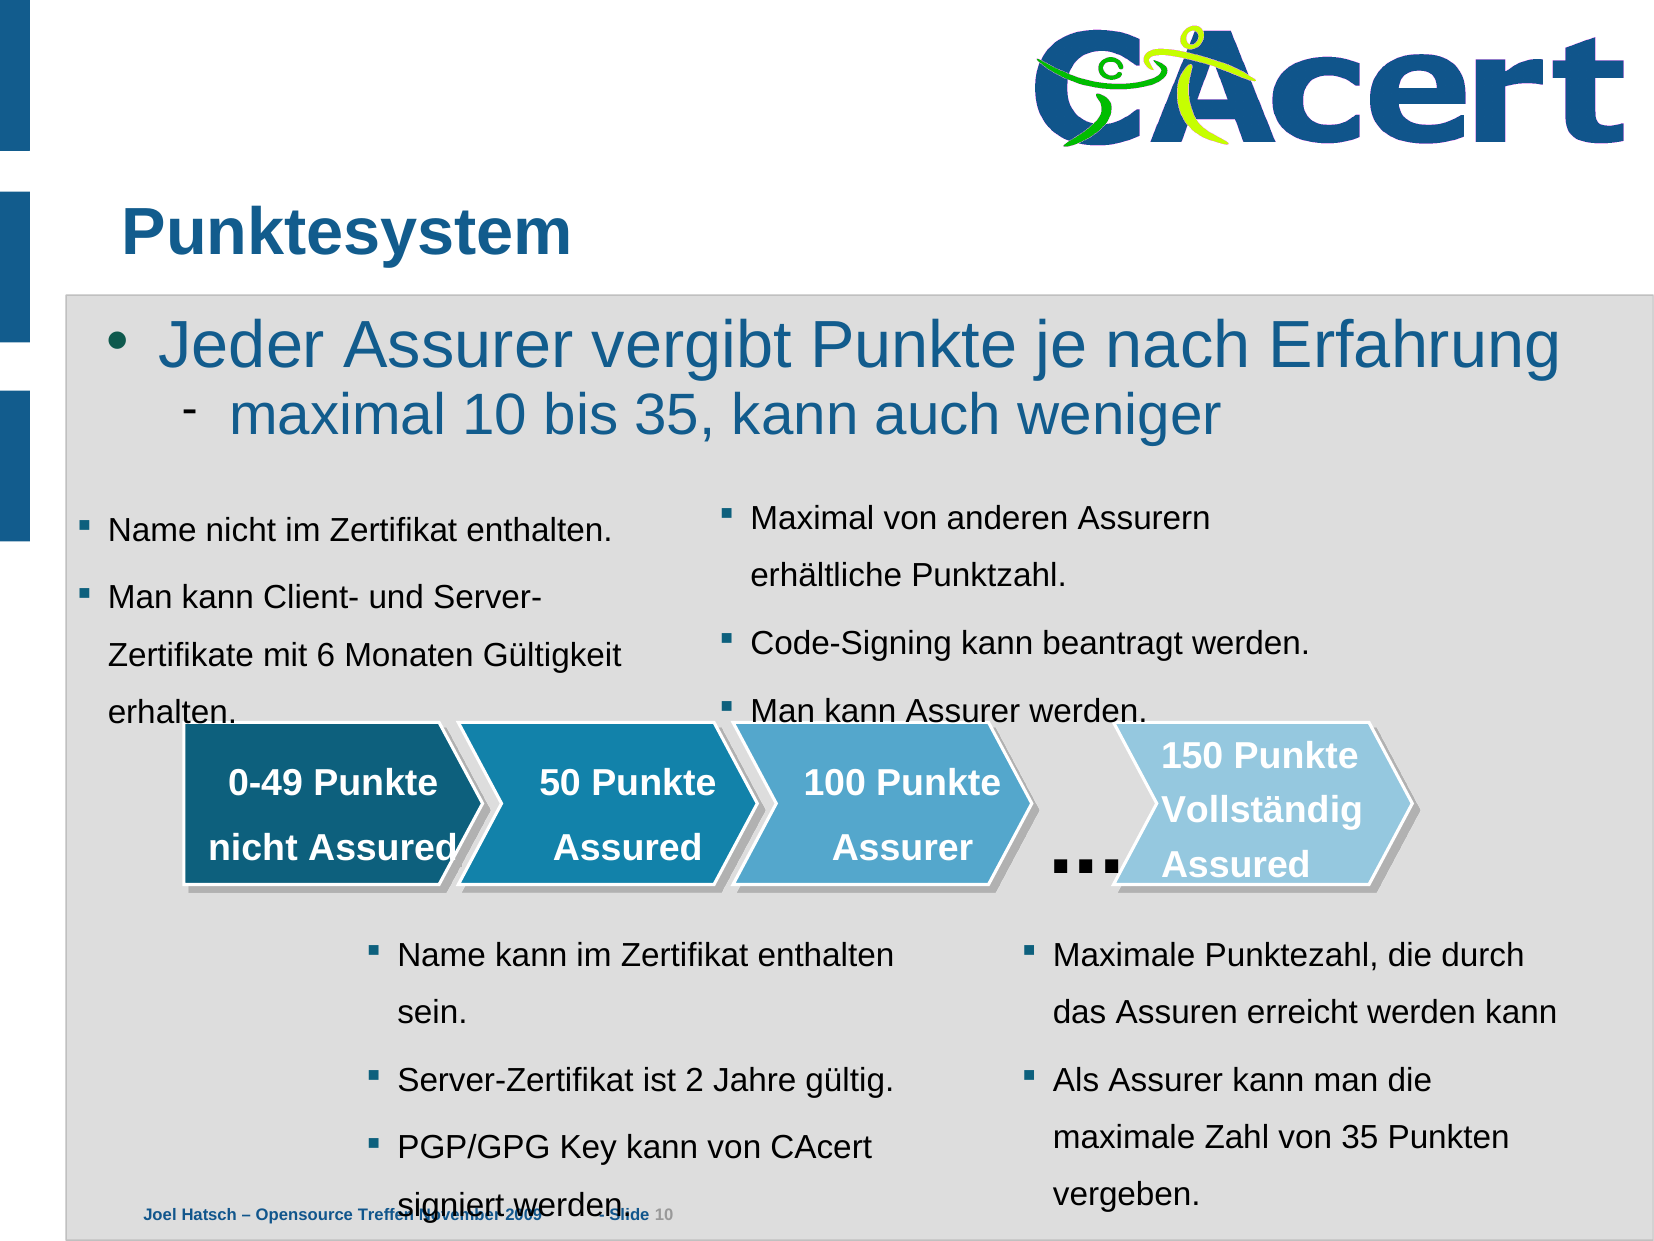

# Punktesystem
Jeder Assurer vergibt Punkte je nach Erfahrung
maximal 10 bis 35, kann auch weniger
Maximal von anderen Assurern erhältliche Punktzahl.
Code-Signing kann beantragt werden.
Man kann Assurer werden.
Name nicht im Zertifikat enthalten.
Man kann Client- und Server-Zertifikate mit 6 Monaten Gültigkeit erhalten.
0-49 Punkte
nicht Assured
50 Punkte
Assured
100 Punkte
Assurer
150 Punkte
Vollständig
Assured
...
Name kann im Zertifikat enthalten sein.
Server-Zertifikat ist 2 Jahre gültig.
PGP/GPG Key kann von CAcert signiert werden.
Maximale Punktezahl, die durch das Assuren erreicht werden kann
Als Assurer kann man die maximale Zahl von 35 Punkten vergeben.